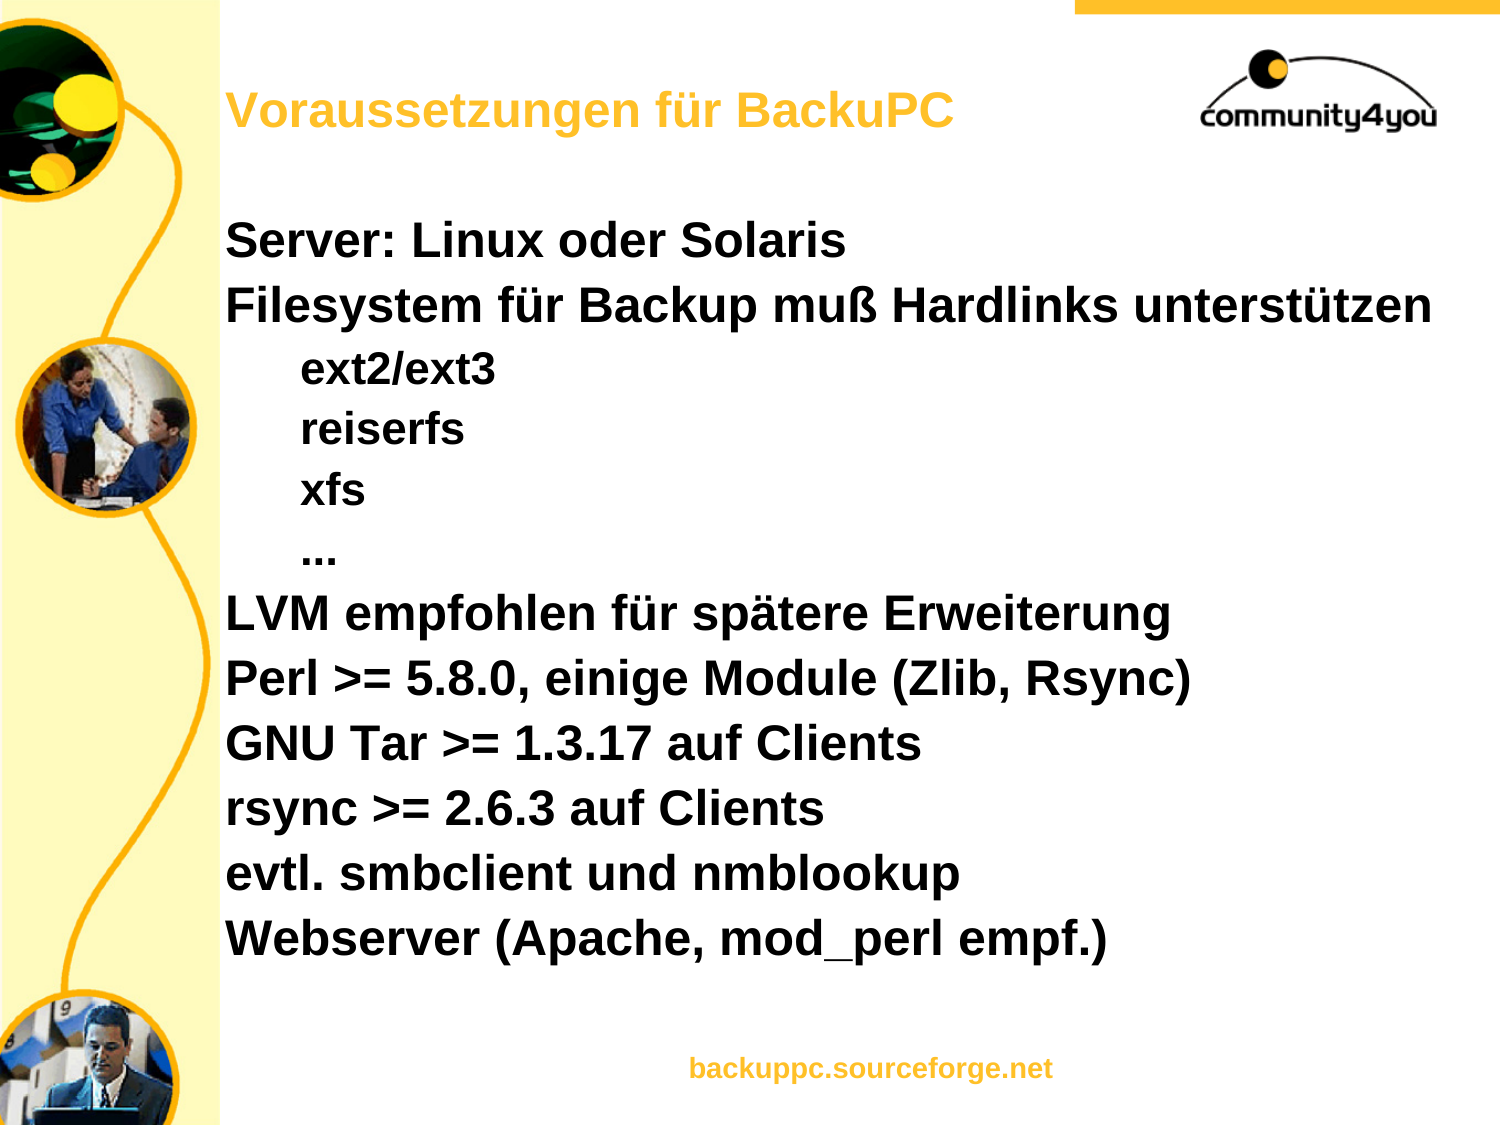

# Voraussetzungen für BackuPC
Server: Linux oder Solaris
Filesystem für Backup muß Hardlinks unterstützen
ext2/ext3
reiserfs
xfs
...
LVM empfohlen für spätere Erweiterung
Perl >= 5.8.0, einige Module (Zlib, Rsync)
GNU Tar >= 1.3.17 auf Clients
rsync >= 2.6.3 auf Clients
evtl. smbclient und nmblookup
Webserver (Apache, mod_perl empf.)